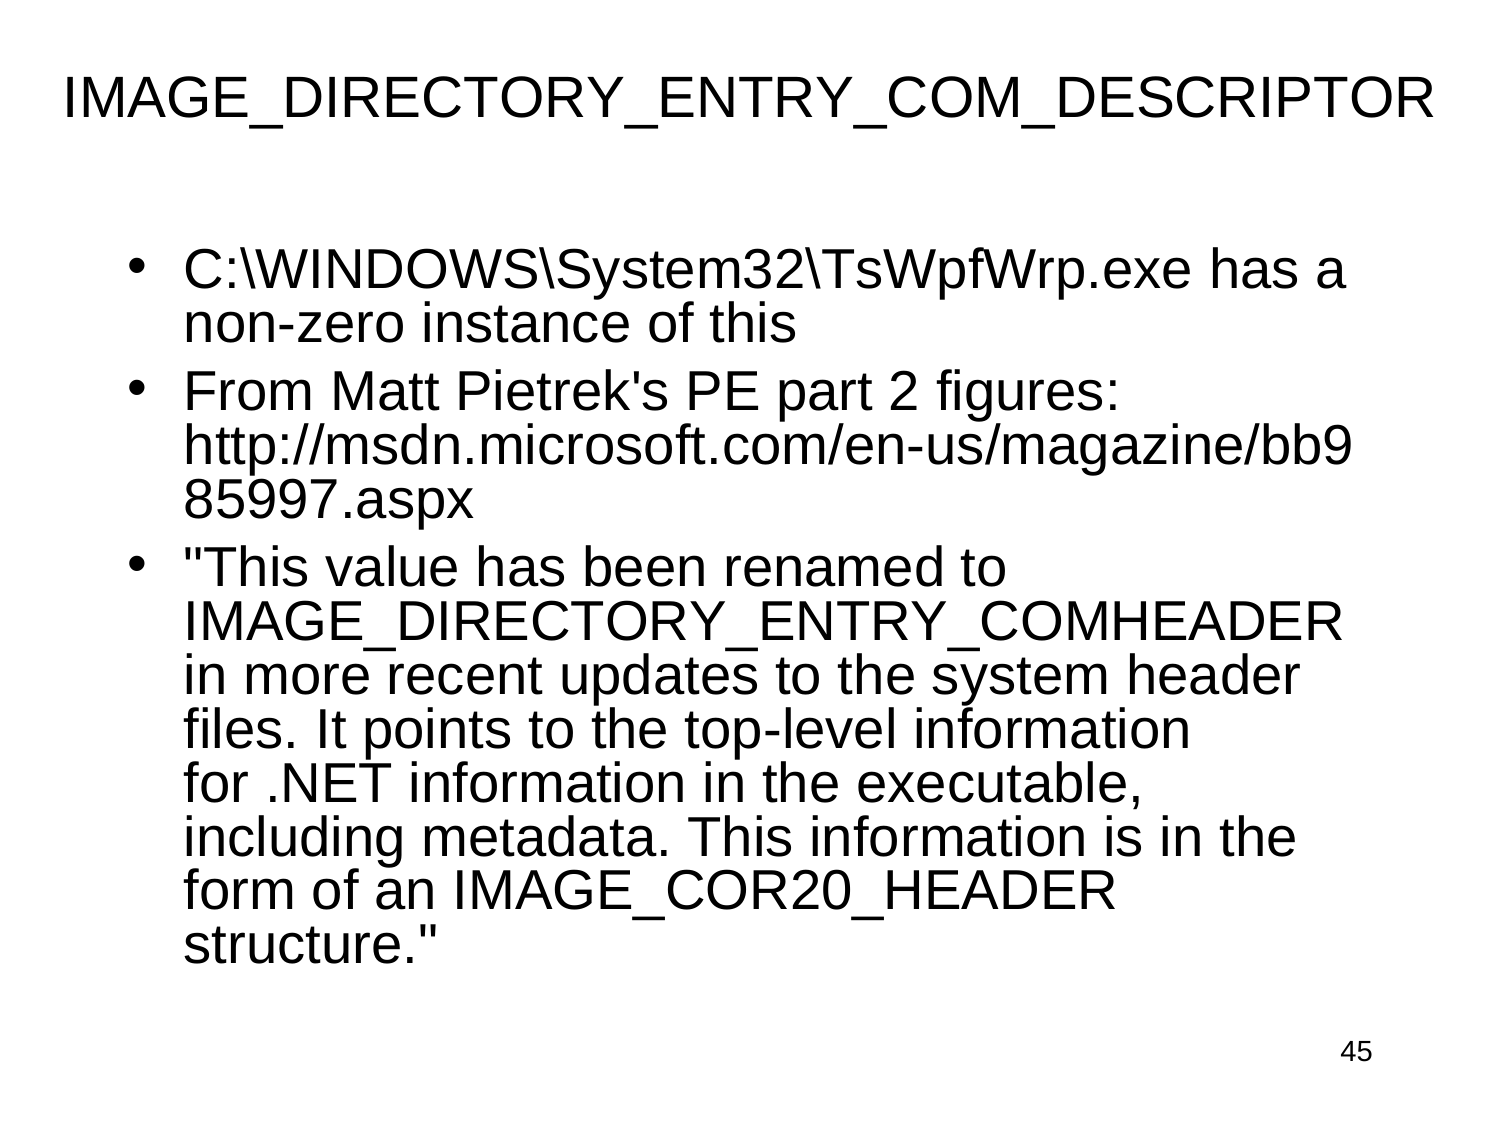

# IMAGE_DIRECTORY_ENTRY_COM_DESCRIPTOR
C:\WINDOWS\System32\TsWpfWrp.exe has a non-zero instance of this
From Matt Pietrek's PE part 2 figures: http://msdn.microsoft.com/en-us/magazine/bb985997.aspx
"This value has been renamed to IMAGE_DIRECTORY_ENTRY_COMHEADER in more recent updates to the system header files. It points to the top-level information for .NET information in the executable, including metadata. This information is in the form of an IMAGE_COR20_HEADER structure."